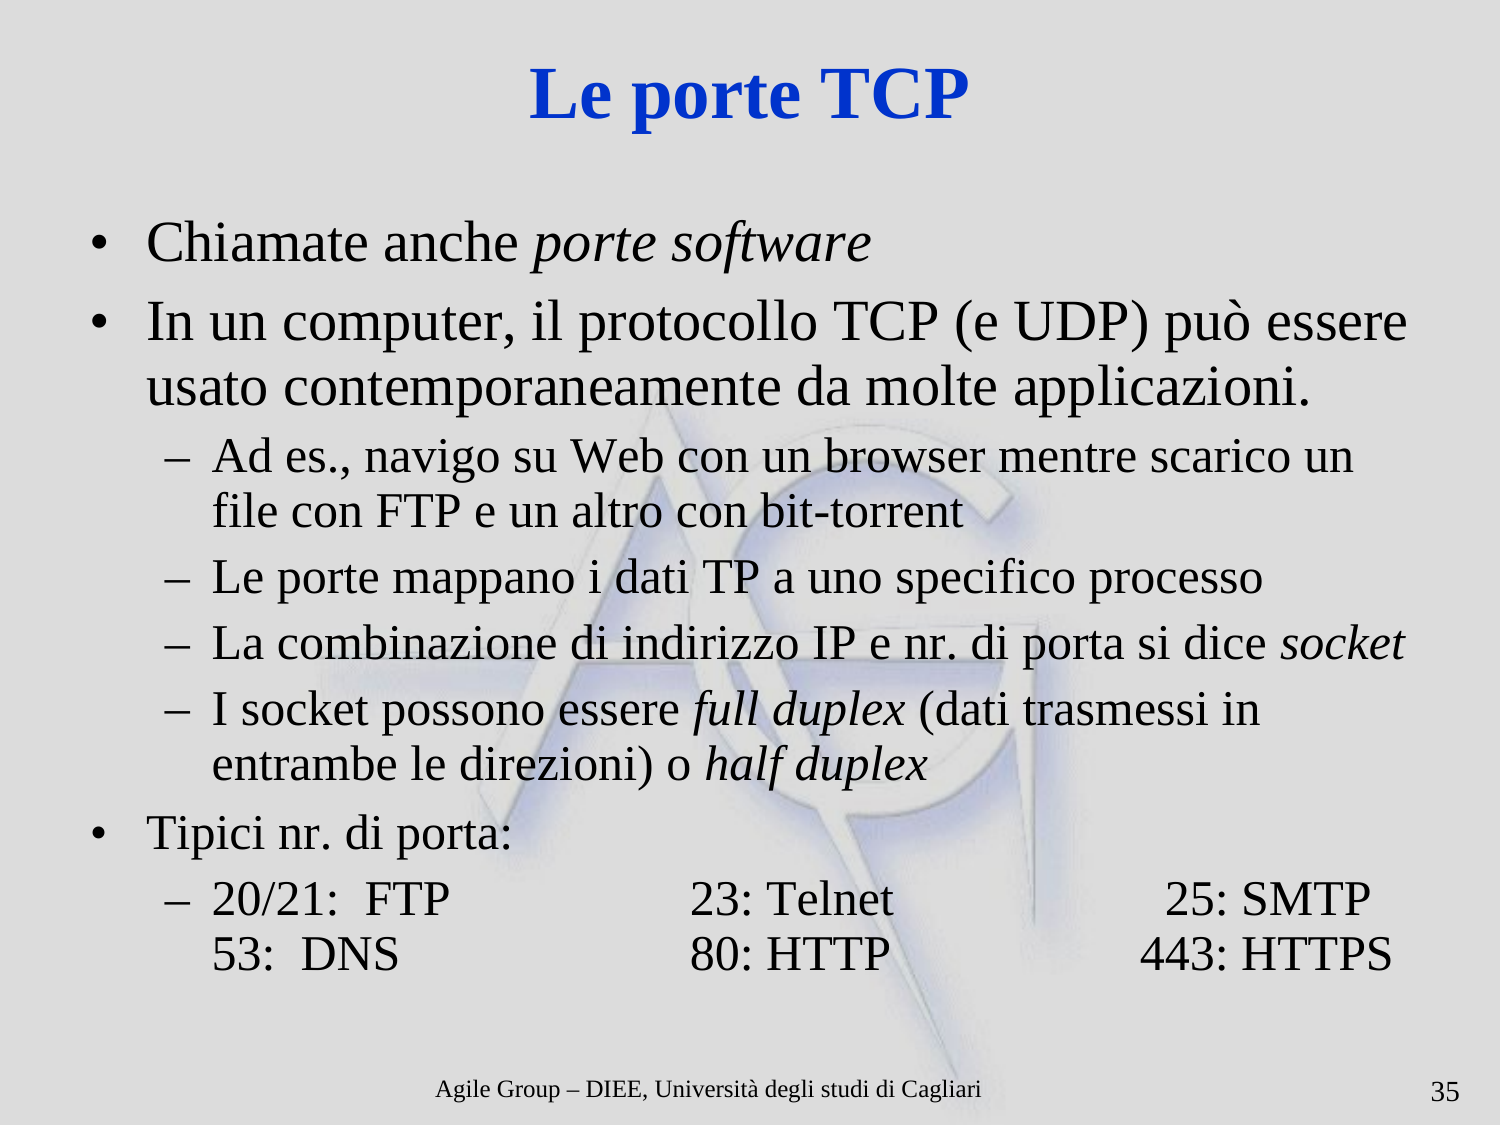

# Le porte TCP
Chiamate anche porte software
In un computer, il protocollo TCP (e UDP) può essere usato contemporaneamente da molte applicazioni.
Ad es., navigo su Web con un browser mentre scarico un file con FTP e un altro con bit-torrent
Le porte mappano i dati TP a uno specifico processo
La combinazione di indirizzo IP e nr. di porta si dice socket
I socket possono essere full duplex (dati trasmessi in entrambe le direzioni) o half duplex
Tipici nr. di porta:
20/21: FTP		23: Telnet		 25: SMTP
53: DNS		80: HTTP		443: HTTPS
35